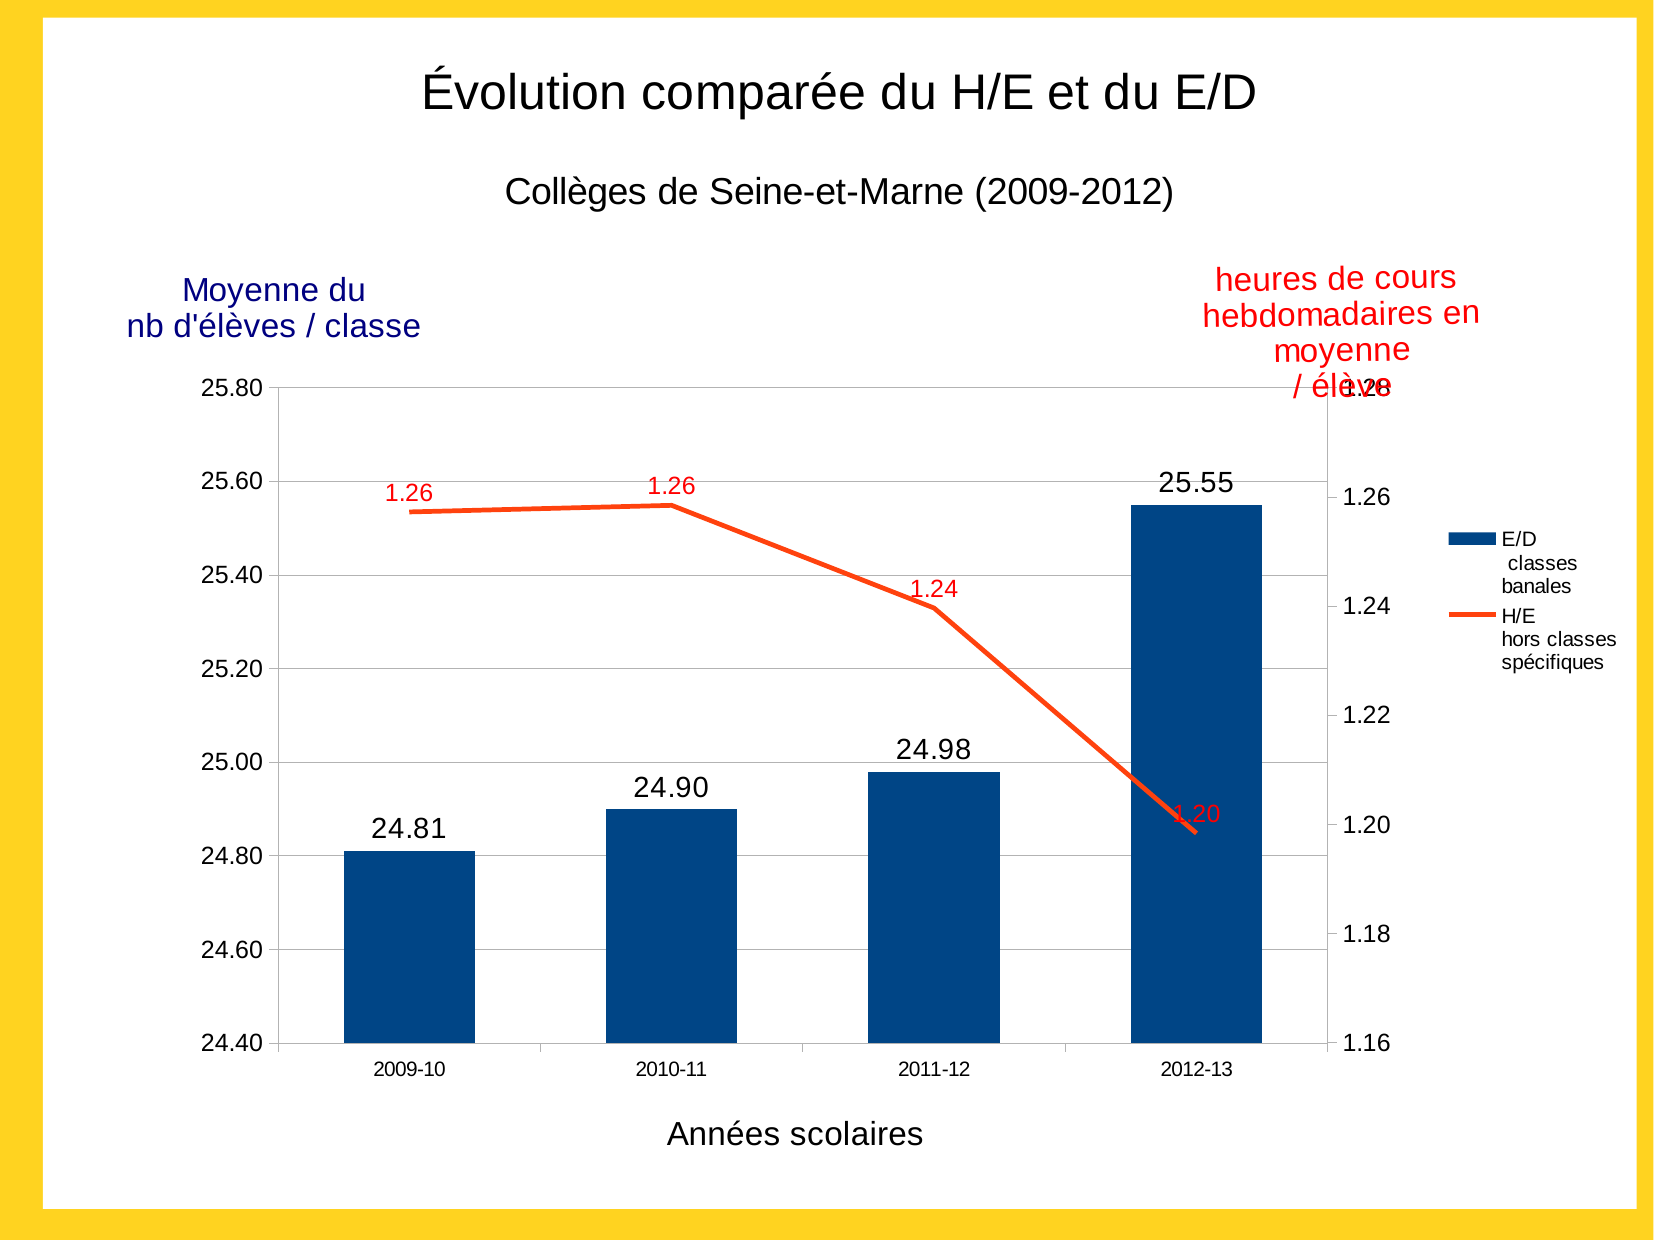

### Chart: Évolution comparée du H/E et du E/D
Collèges de Seine-et-Marne (2009-2012)
| Category | E/D
 classes
banales | H/E
hors classes
spécifiques
 |
|---|---|---|
| 2009-10 | 24.810136765889 | 1.25727163656409 |
| 2010-11 | 24.8992834394904 | 1.25848561881465 |
| 2011-12 | 24.98 | 1.23967830521773 |
| 2012-13 | 25.55 | 1.19840548451702 |